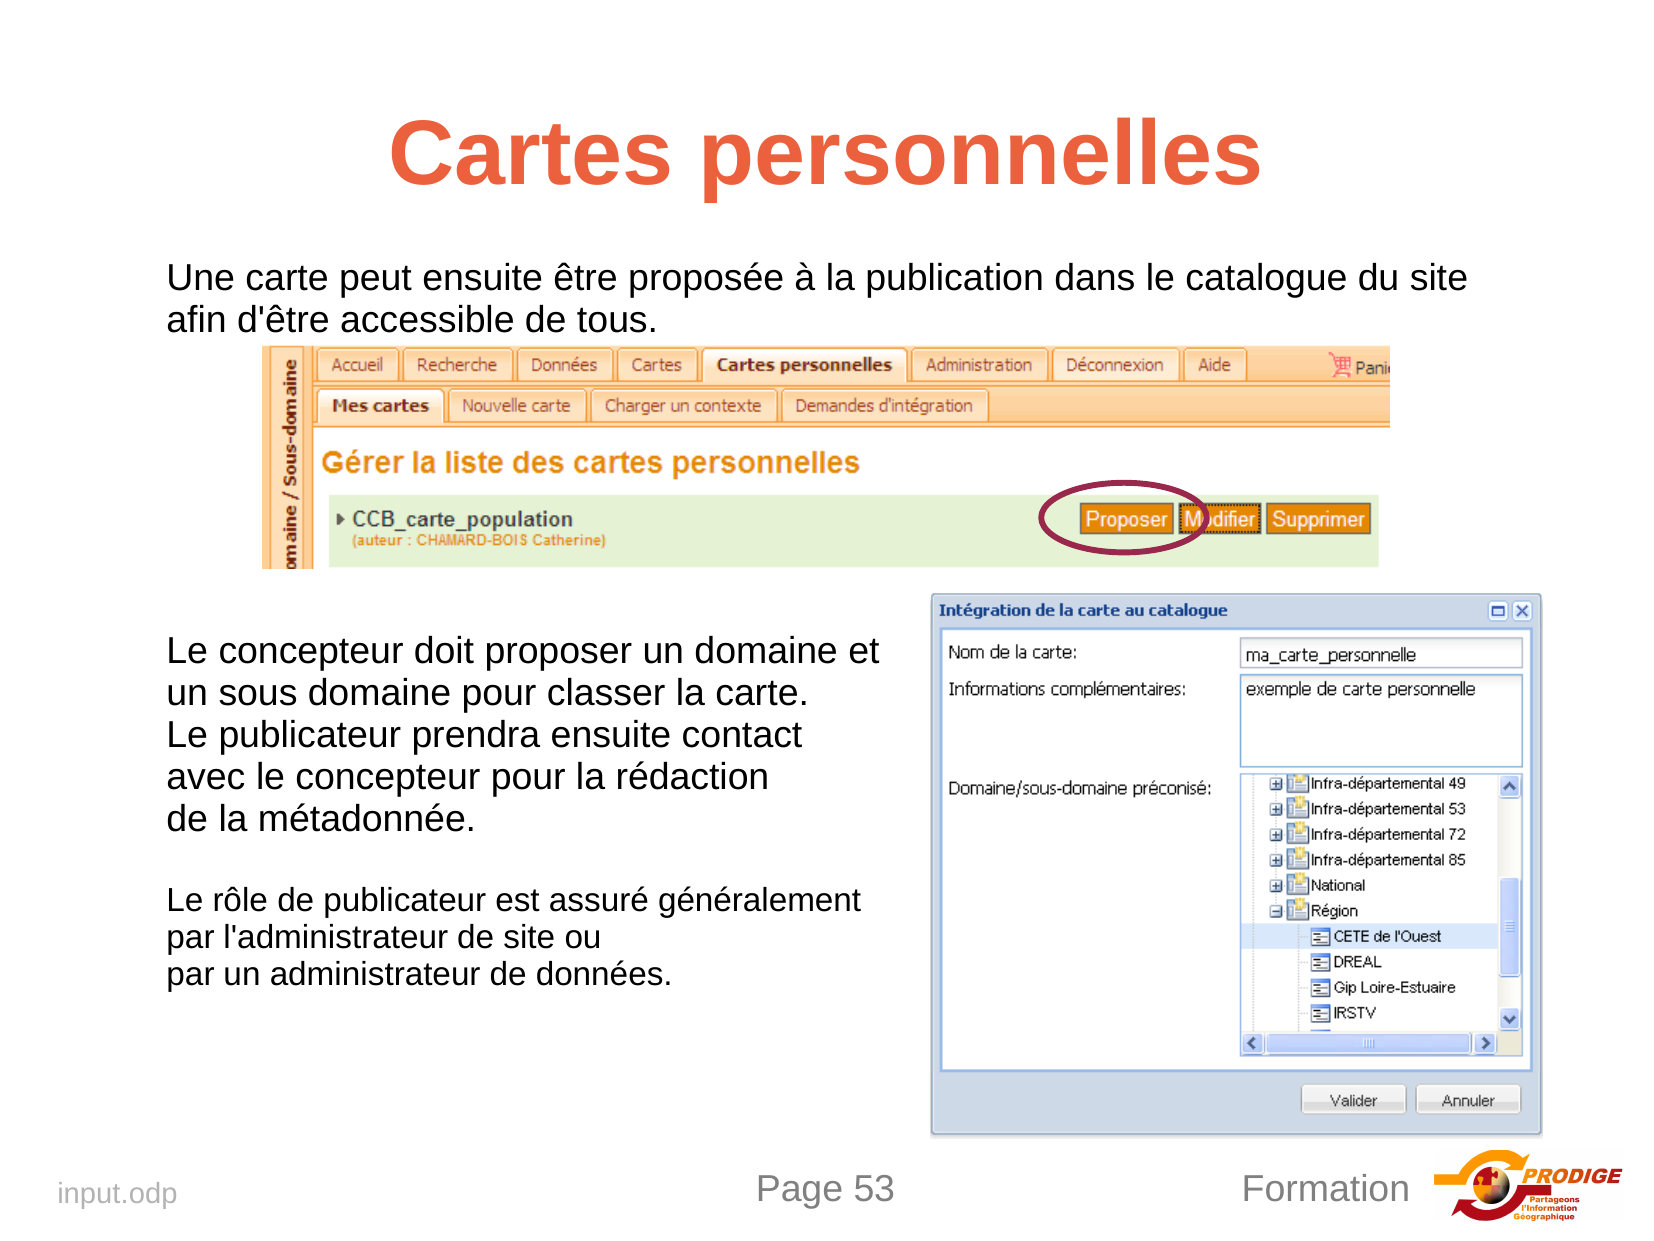

# Cartes personnelles
Une carte peut ensuite être proposée à la publication dans le catalogue du site
afin d'être accessible de tous.
Le concepteur doit proposer un domaine et
un sous domaine pour classer la carte.
Le publicateur prendra ensuite contact
avec le concepteur pour la rédaction
de la métadonnée.
Le rôle de publicateur est assuré généralement
par l'administrateur de site ou
par un administrateur de données.